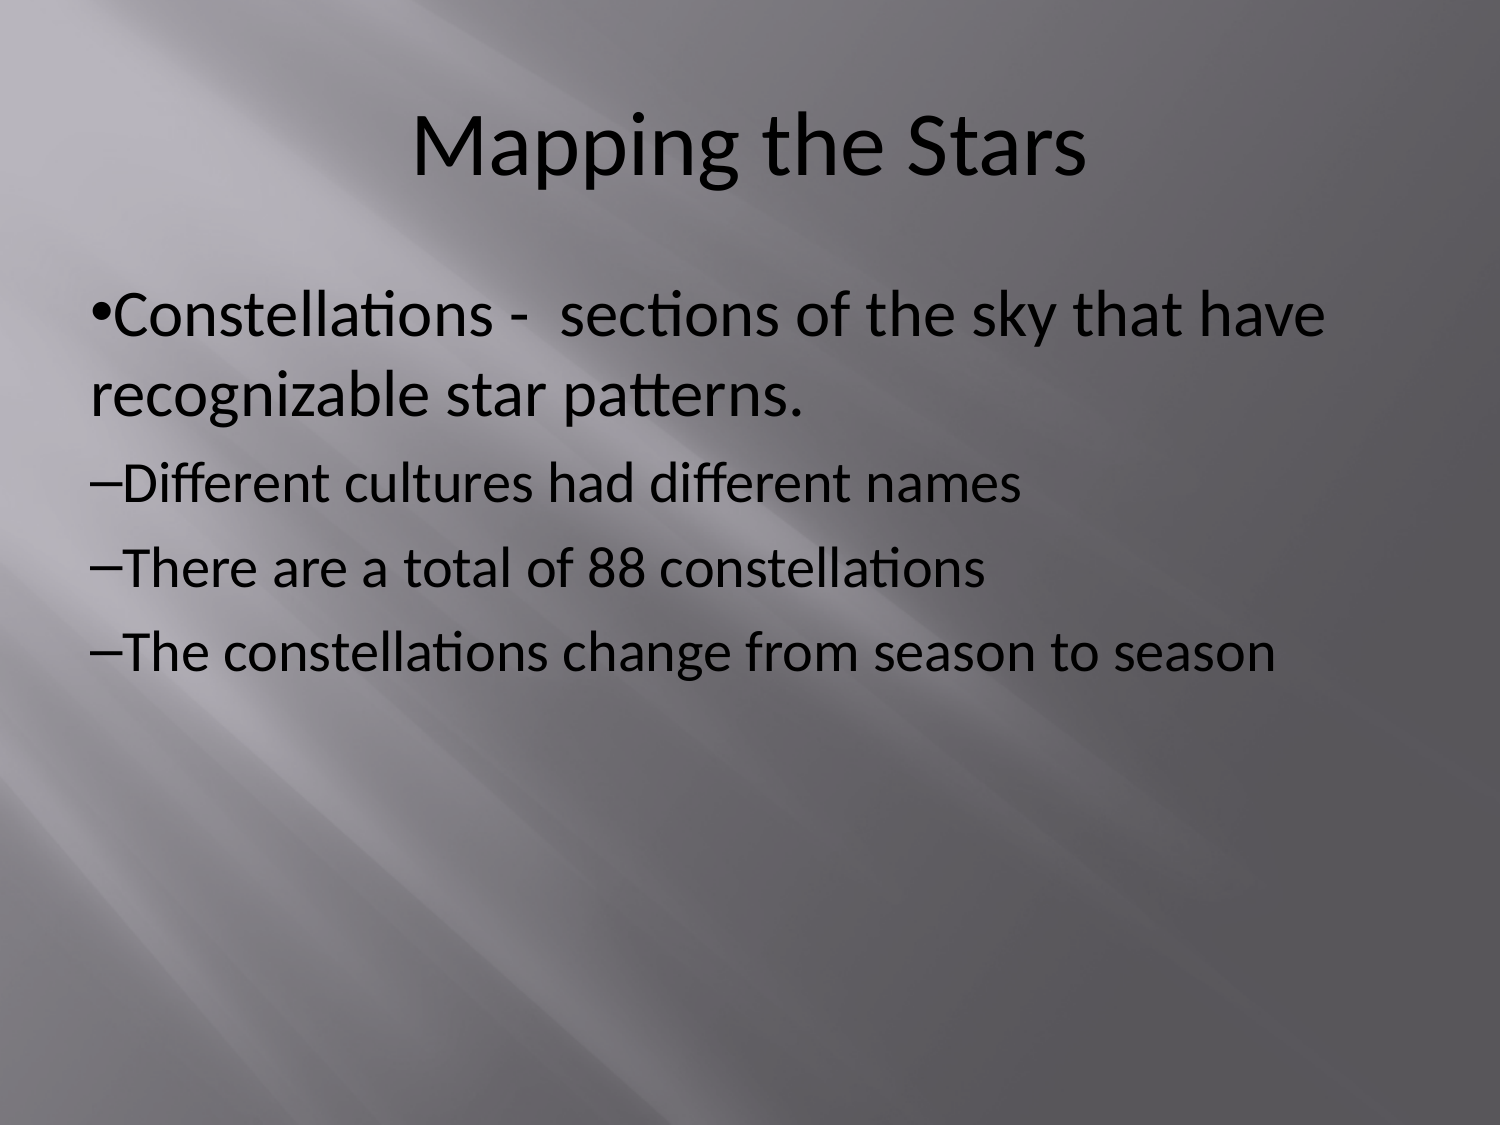

Mapping the Stars
Constellations - sections of the sky that have recognizable star patterns.
Different cultures had different names
There are a total of 88 constellations
The constellations change from season to season